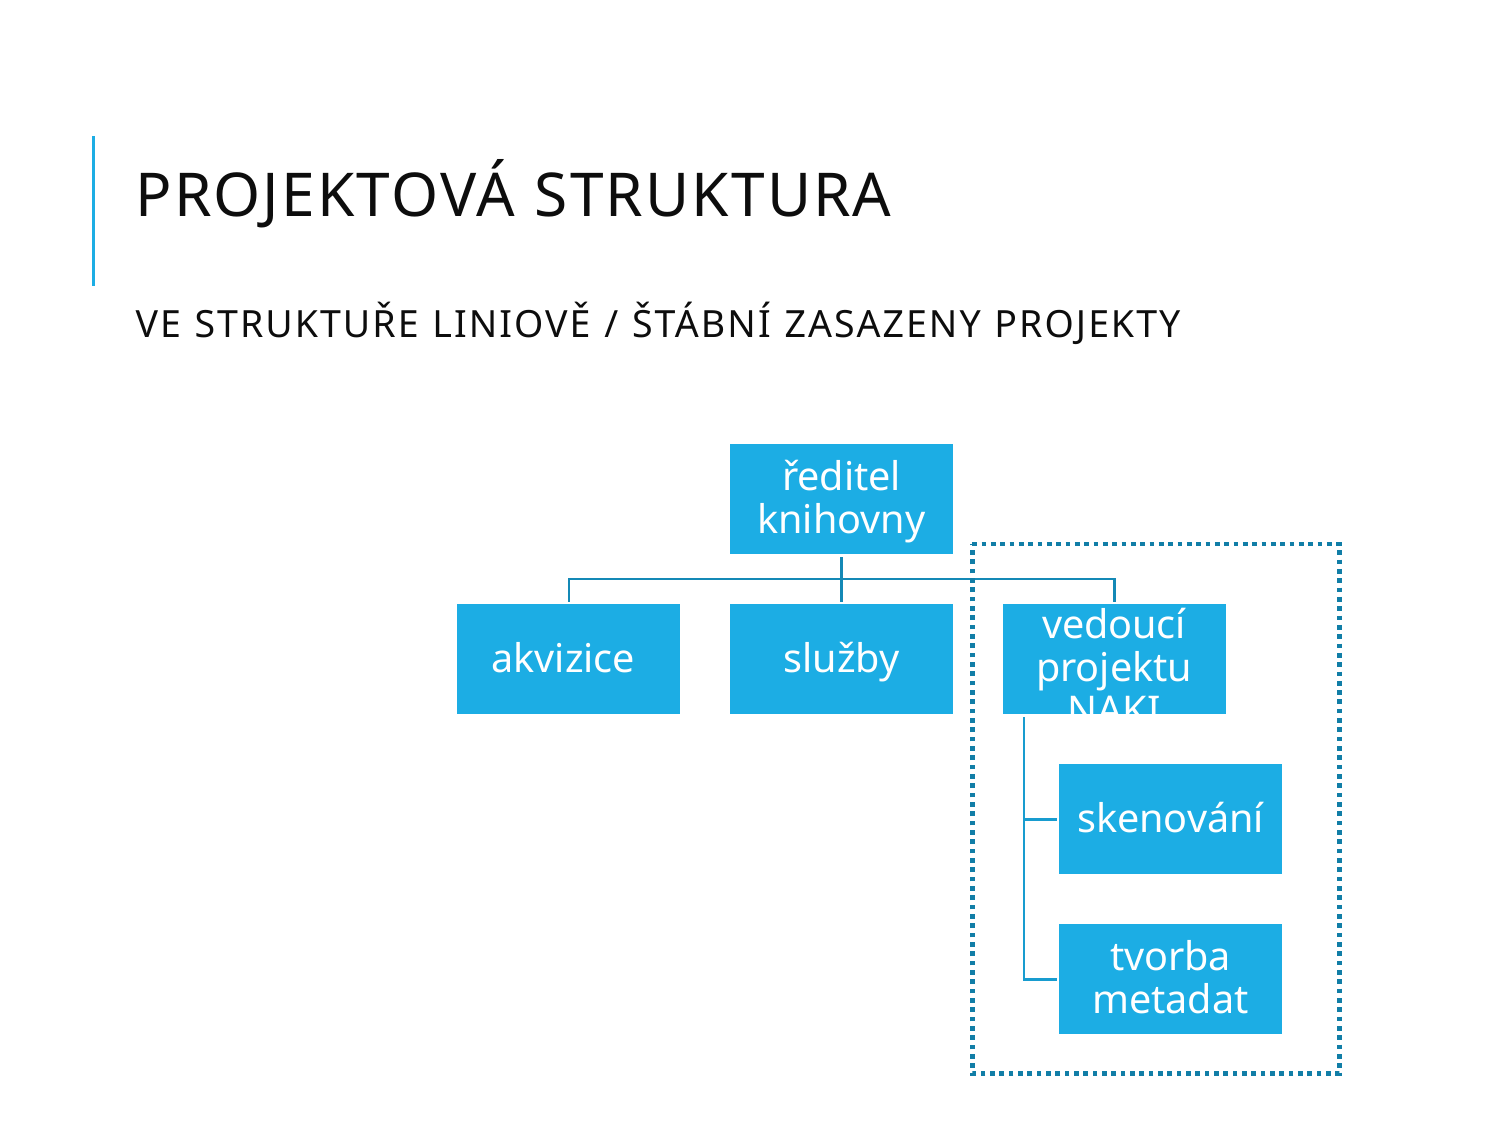

# Projektová struktura ve struktuře liniově / štábní zasazeny projekty
ředitel knihovny
akvizice
služby
vedoucí projektu NAKI
skenování
tvorba metadat